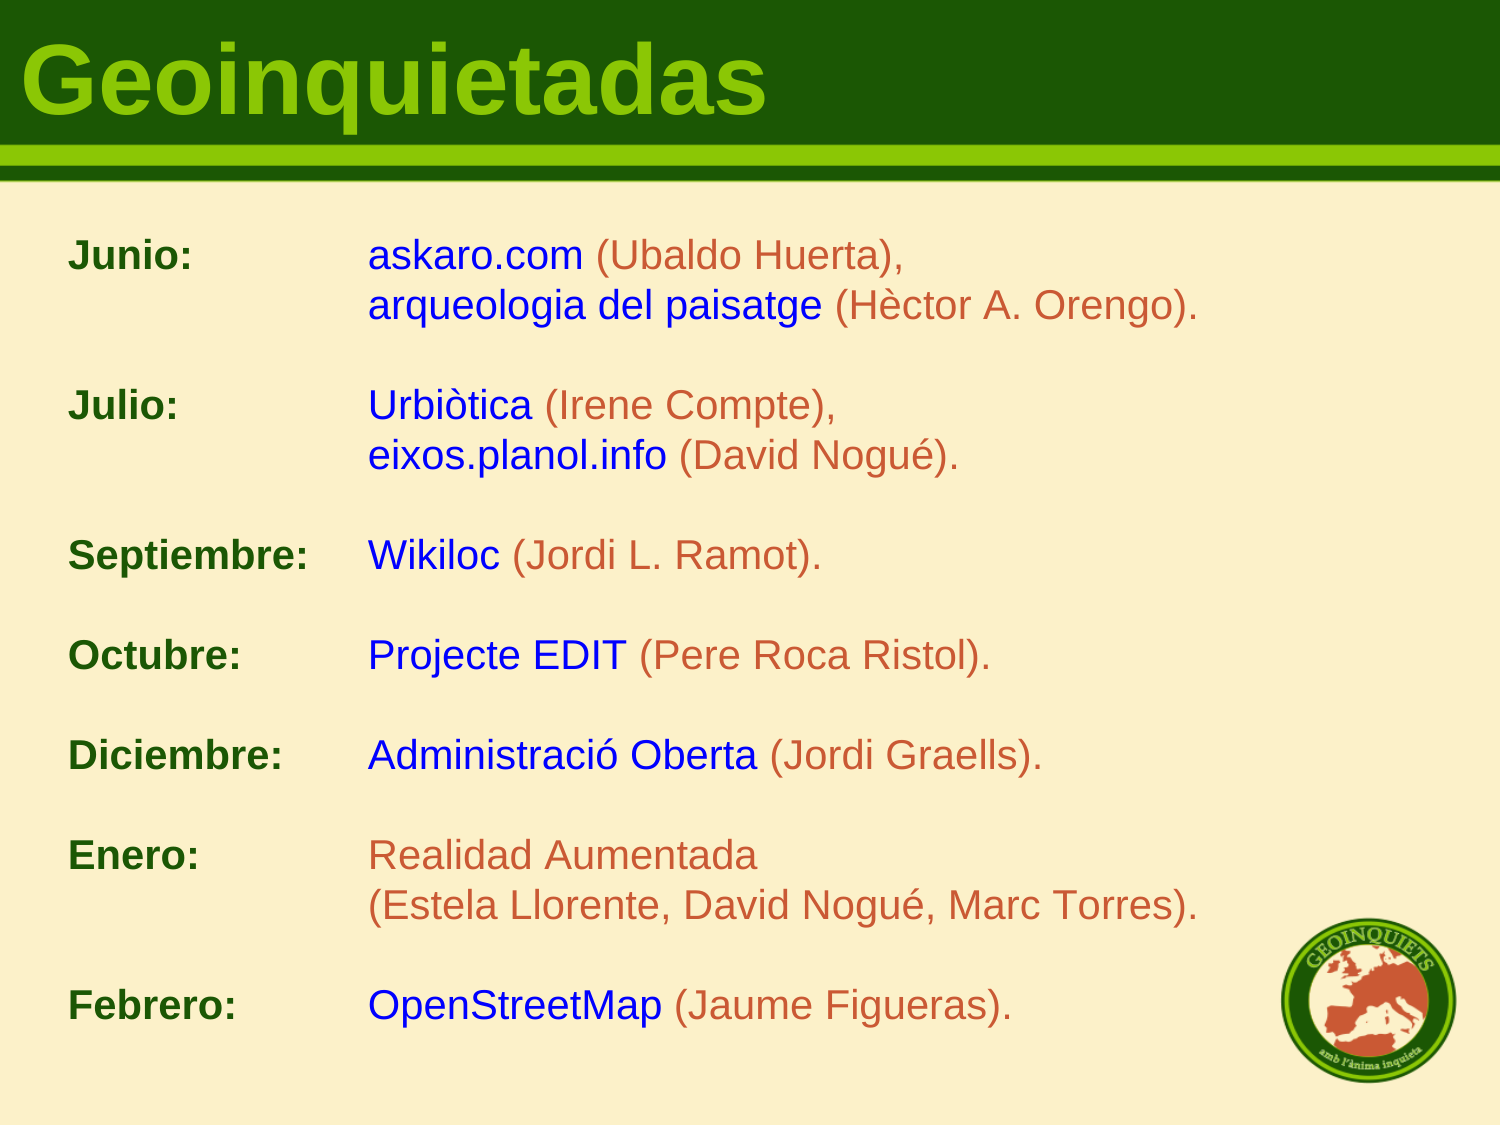

Geoinquietadas
Junio: 		askaro.com (Ubaldo Huerta),
		arqueologia del paisatge (Hèctor A. Orengo).
Julio: 		Urbiòtica (Irene Compte),
		eixos.planol.info (David Nogué).
Septiembre: 	Wikiloc (Jordi L. Ramot).
Octubre: 	Projecte EDIT (Pere Roca Ristol).
Diciembre: 	Administració Oberta (Jordi Graells).
Enero: 		Realidad Aumentada
		(Estela Llorente, David Nogué, Marc Torres).
Febrero: 	OpenStreetMap (Jaume Figueras).